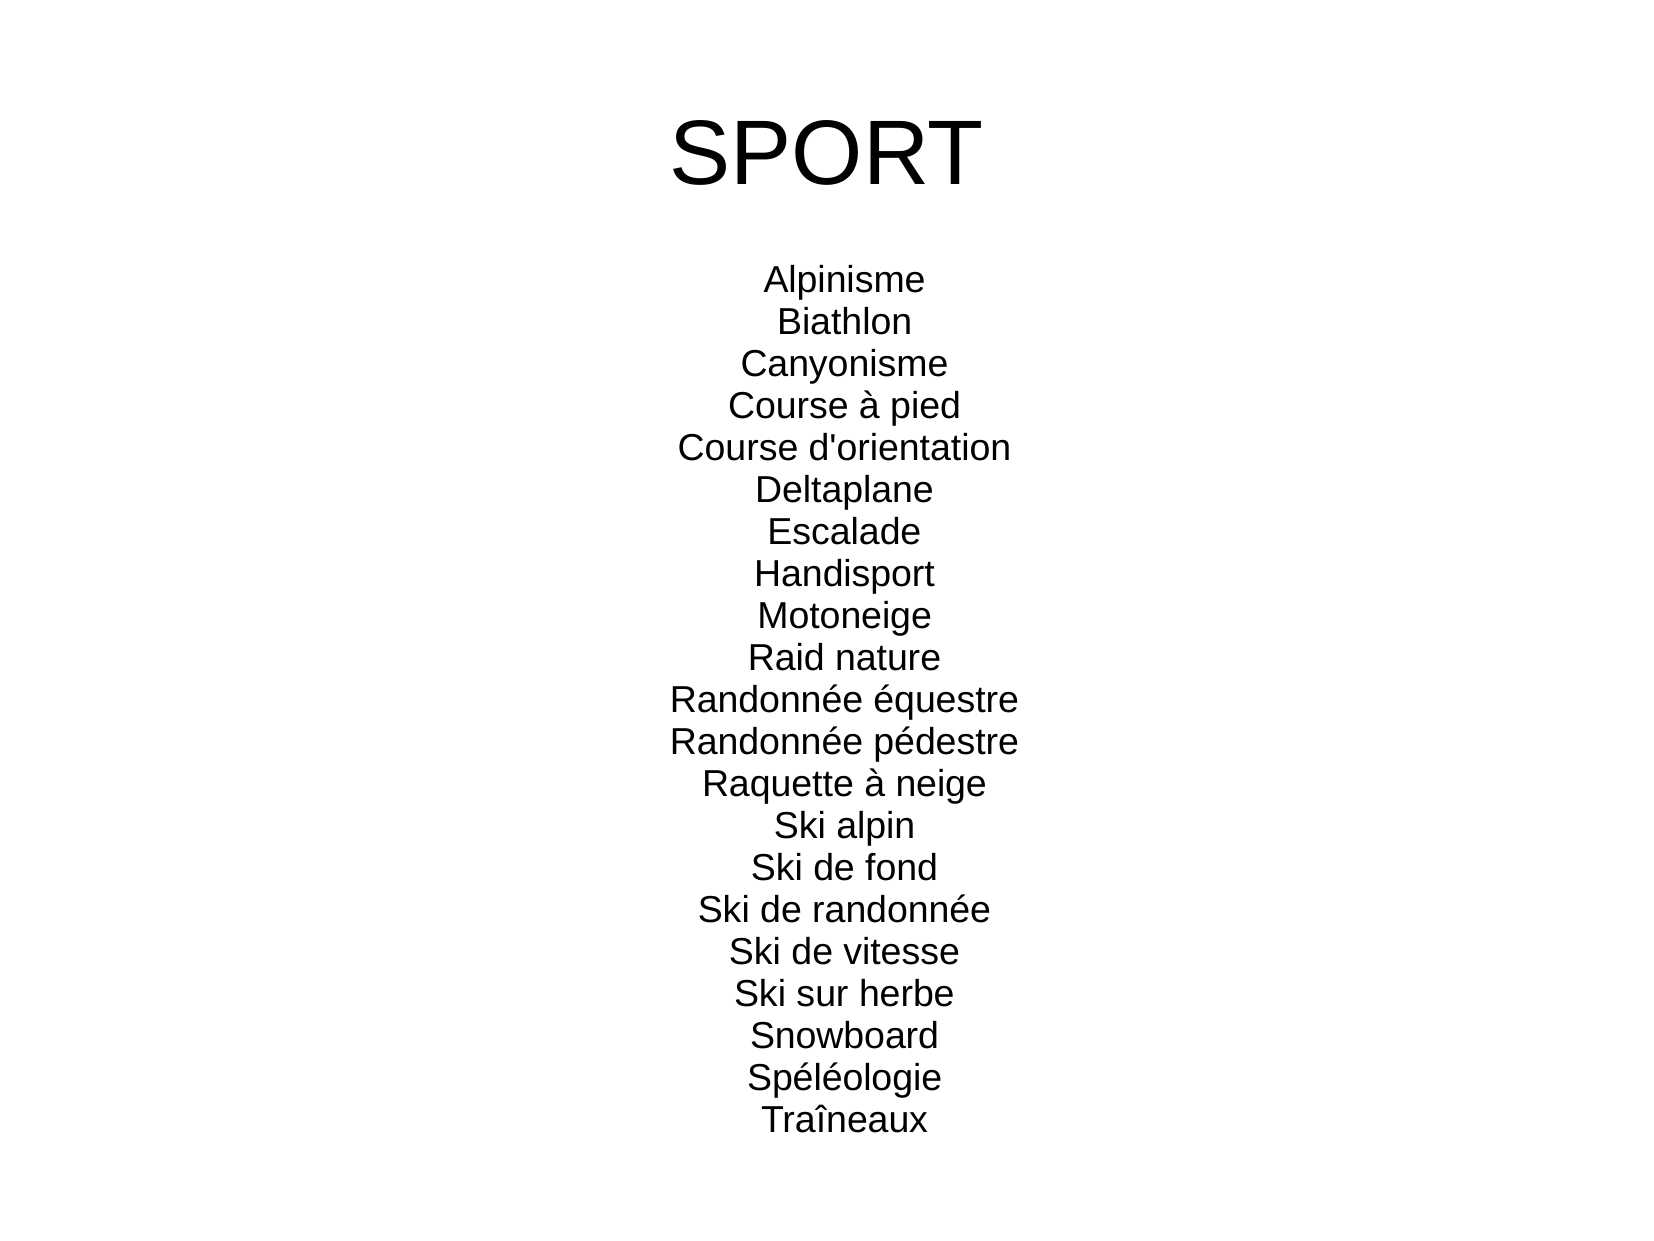

# SPORT
Alpinisme
Biathlon
Canyonisme
Course à pied
Course d'orientation
Deltaplane
Escalade
Handisport
Motoneige
Raid nature
Randonnée équestre
Randonnée pédestre
Raquette à neige
Ski alpin
Ski de fond
Ski de randonnée
Ski de vitesse
Ski sur herbe
Snowboard
Spéléologie
Traîneaux